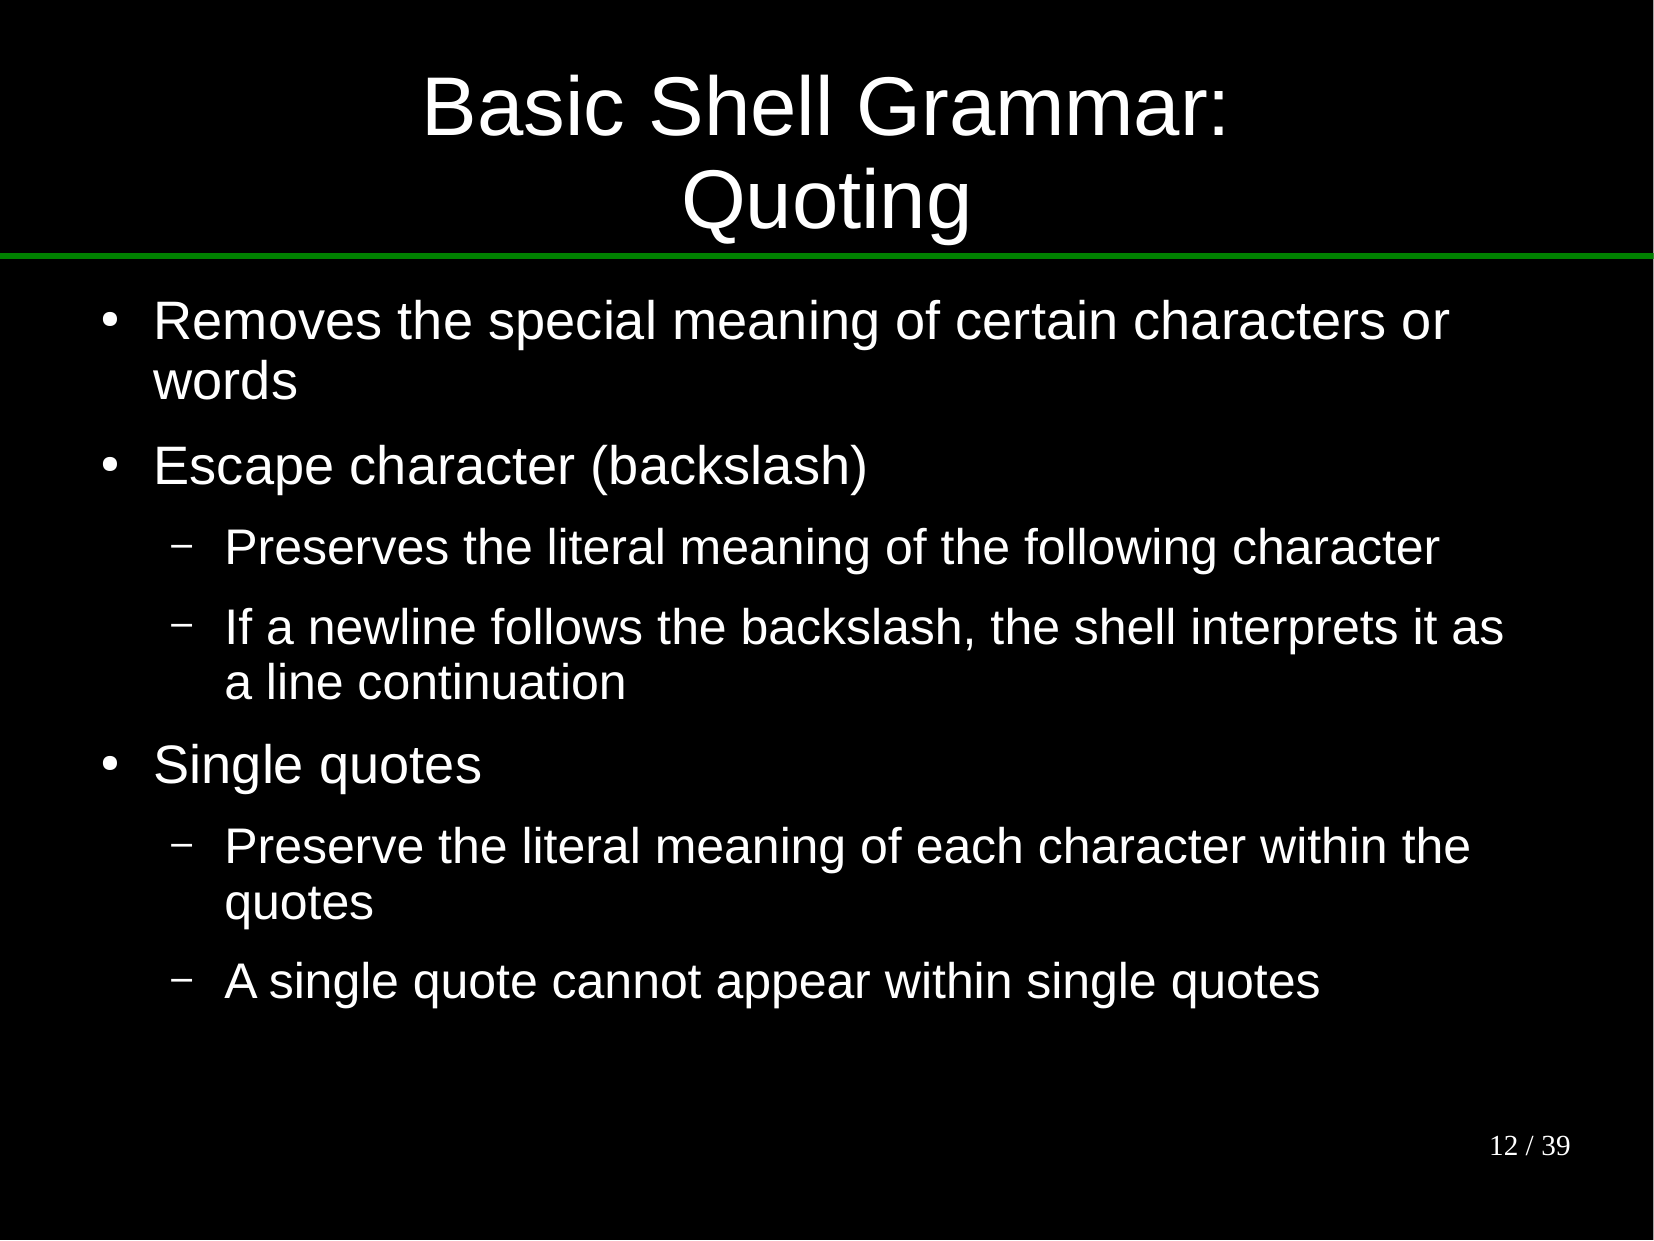

# Basic Shell Grammar: Quoting
Removes the special meaning of certain characters or words
Escape character (backslash)
Preserves the literal meaning of the following character
If a newline follows the backslash, the shell interprets it as a line continuation
Single quotes
Preserve the literal meaning of each character within the quotes
A single quote cannot appear within single quotes
12